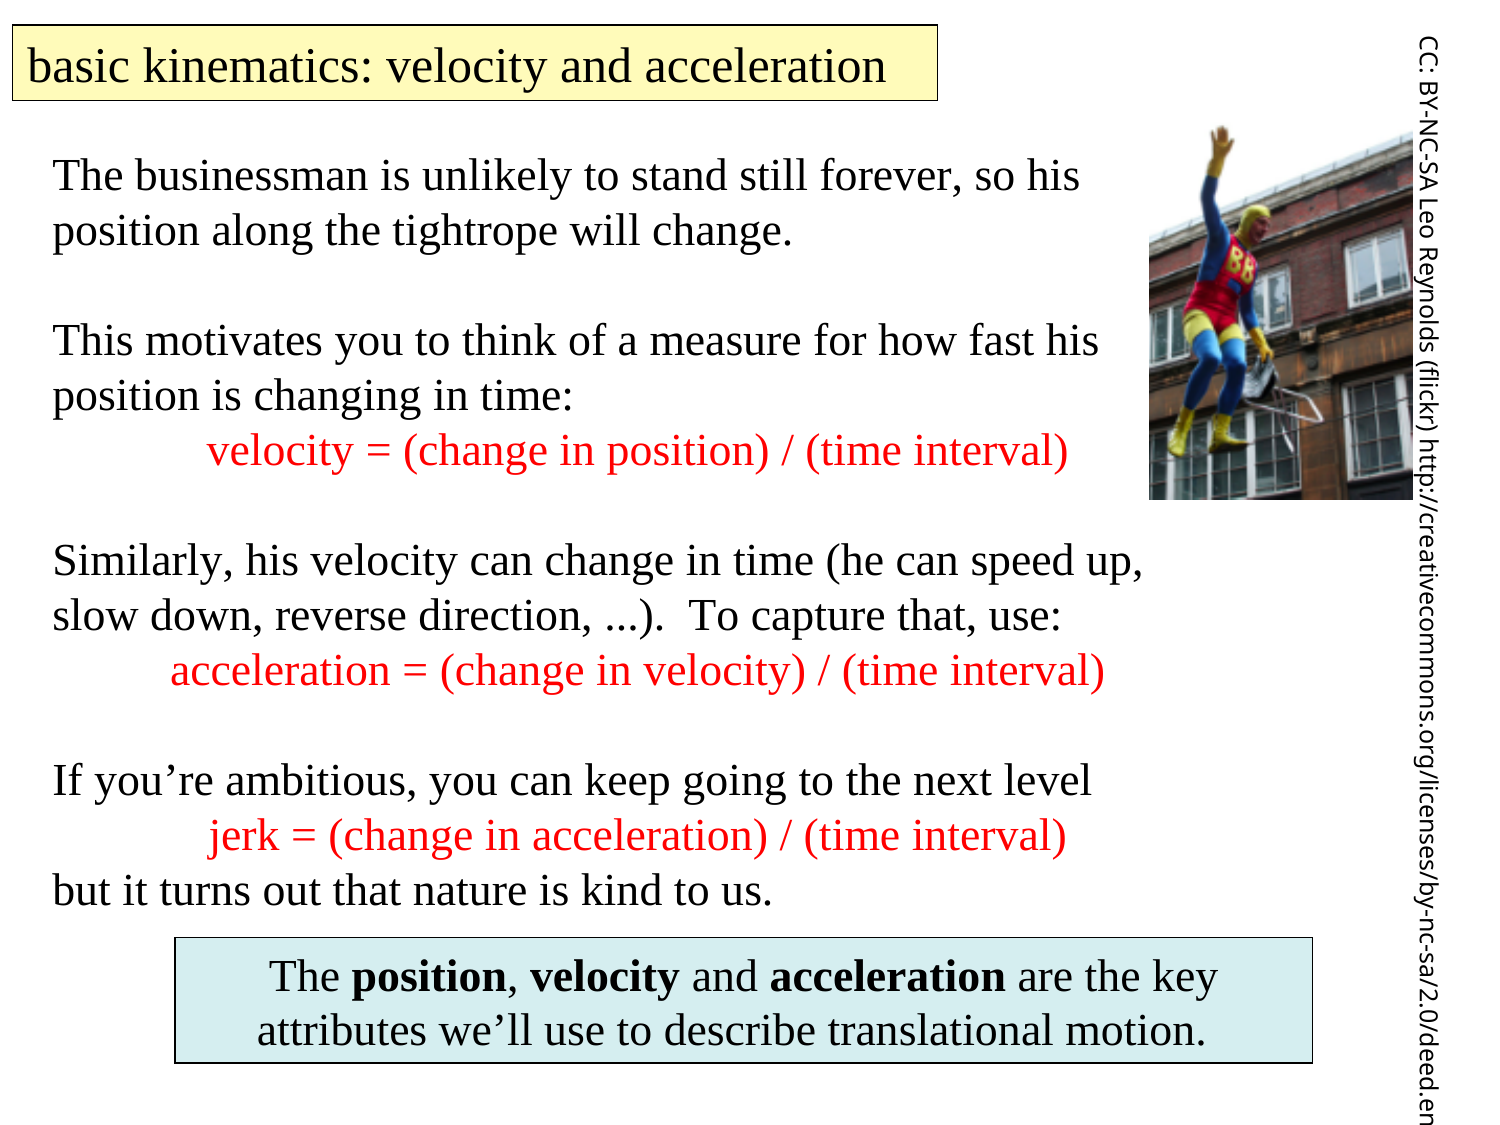

basic kinematics: velocity and acceleration
The businessman is unlikely to stand still forever, so his position along the tightrope will change.
This motivates you to think of a measure for how fast his position is changing in time:
velocity = (change in position) / (time interval)
Similarly, his velocity can change in time (he can speed up, slow down, reverse direction, ...). To capture that, use:
acceleration = (change in velocity) / (time interval)
If you’re ambitious, you can keep going to the next level
jerk = (change in acceleration) / (time interval)
but it turns out that nature is kind to us.
CC: BY-NC-SA Leo Reynolds (flickr) http://creativecommons.org/licenses/by-nc-sa/2.0/deed.en
The position, velocity and acceleration are the key attributes we’ll use to describe translational motion.